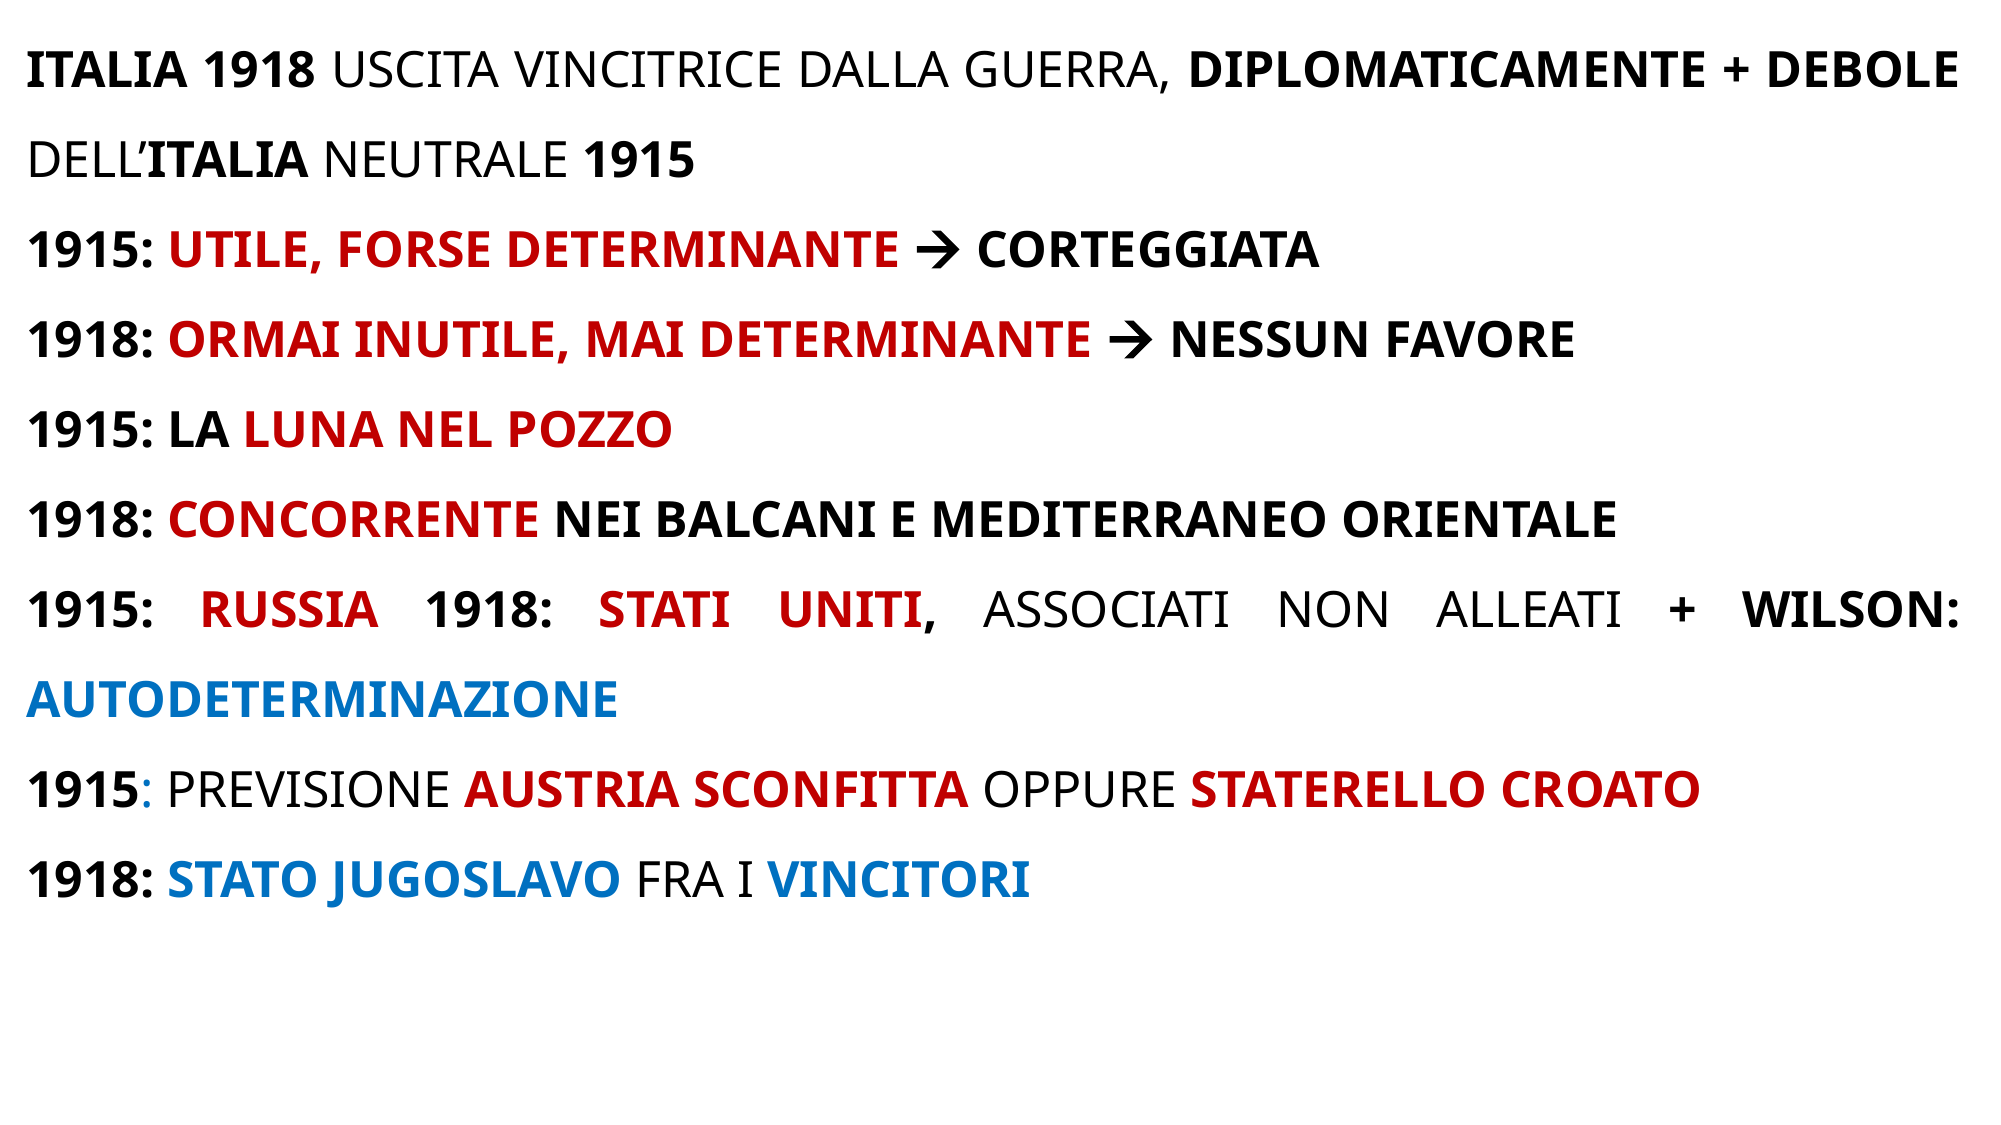

ITALIA 1918 USCITA VINCITRICE DALLA GUERRA, DIPLOMATICAMENTE + DEBOLE DELL’ITALIA NEUTRALE 1915
1915: UTILE, FORSE DETERMINANTE  CORTEGGIATA
1918: ORMAI INUTILE, MAI DETERMINANTE  NESSUN FAVORE
1915: LA LUNA NEL POZZO
1918: CONCORRENTE NEI BALCANI E MEDITERRANEO ORIENTALE
1915: RUSSIA 1918: STATI UNITI, ASSOCIATI NON ALLEATI + WILSON: AUTODETERMINAZIONE
1915: PREVISIONE AUSTRIA SCONFITTA OPPURE STATERELLO CROATO
1918: STATO JUGOSLAVO FRA I VINCITORI